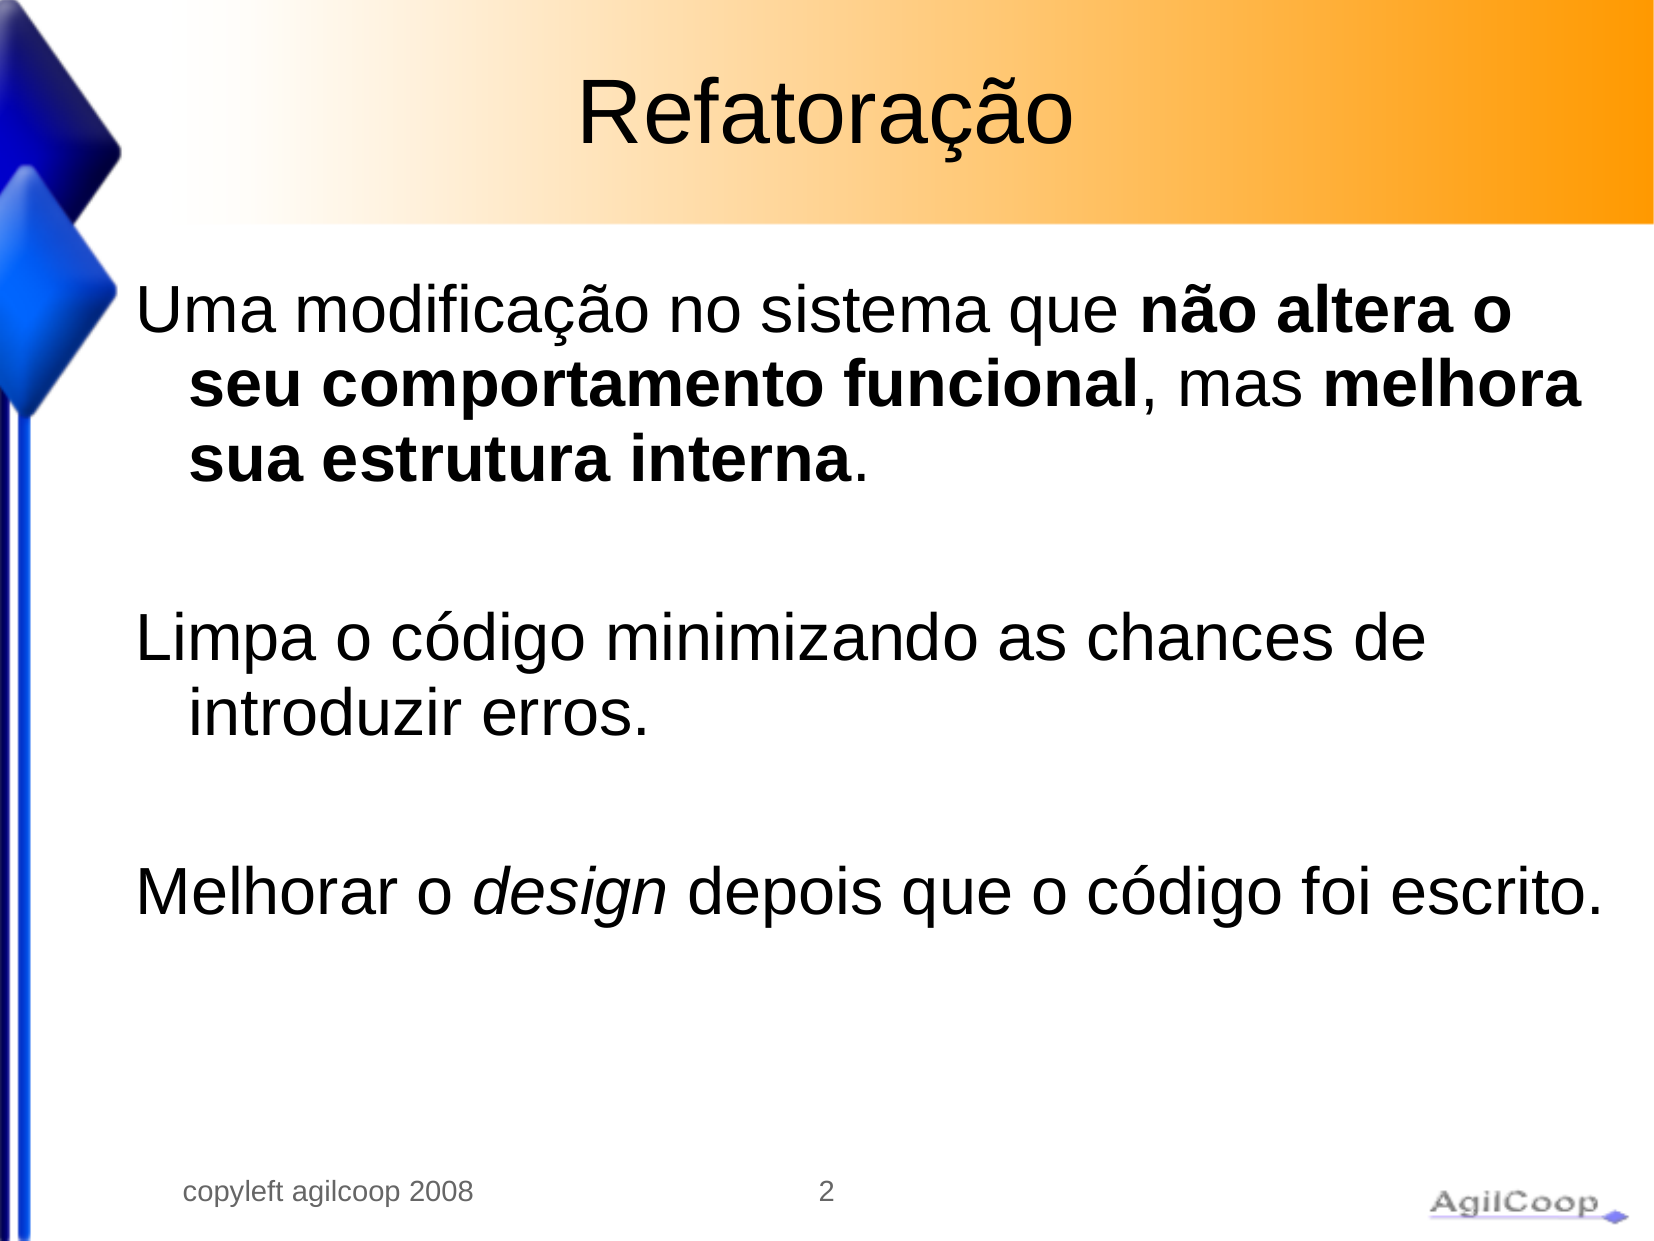

# Refatoração
Uma modificação no sistema que não altera o seu comportamento funcional, mas melhora sua estrutura interna.
Limpa o código minimizando as chances de introduzir erros.
Melhorar o design depois que o código foi escrito.
copyleft agilcoop 2008
2